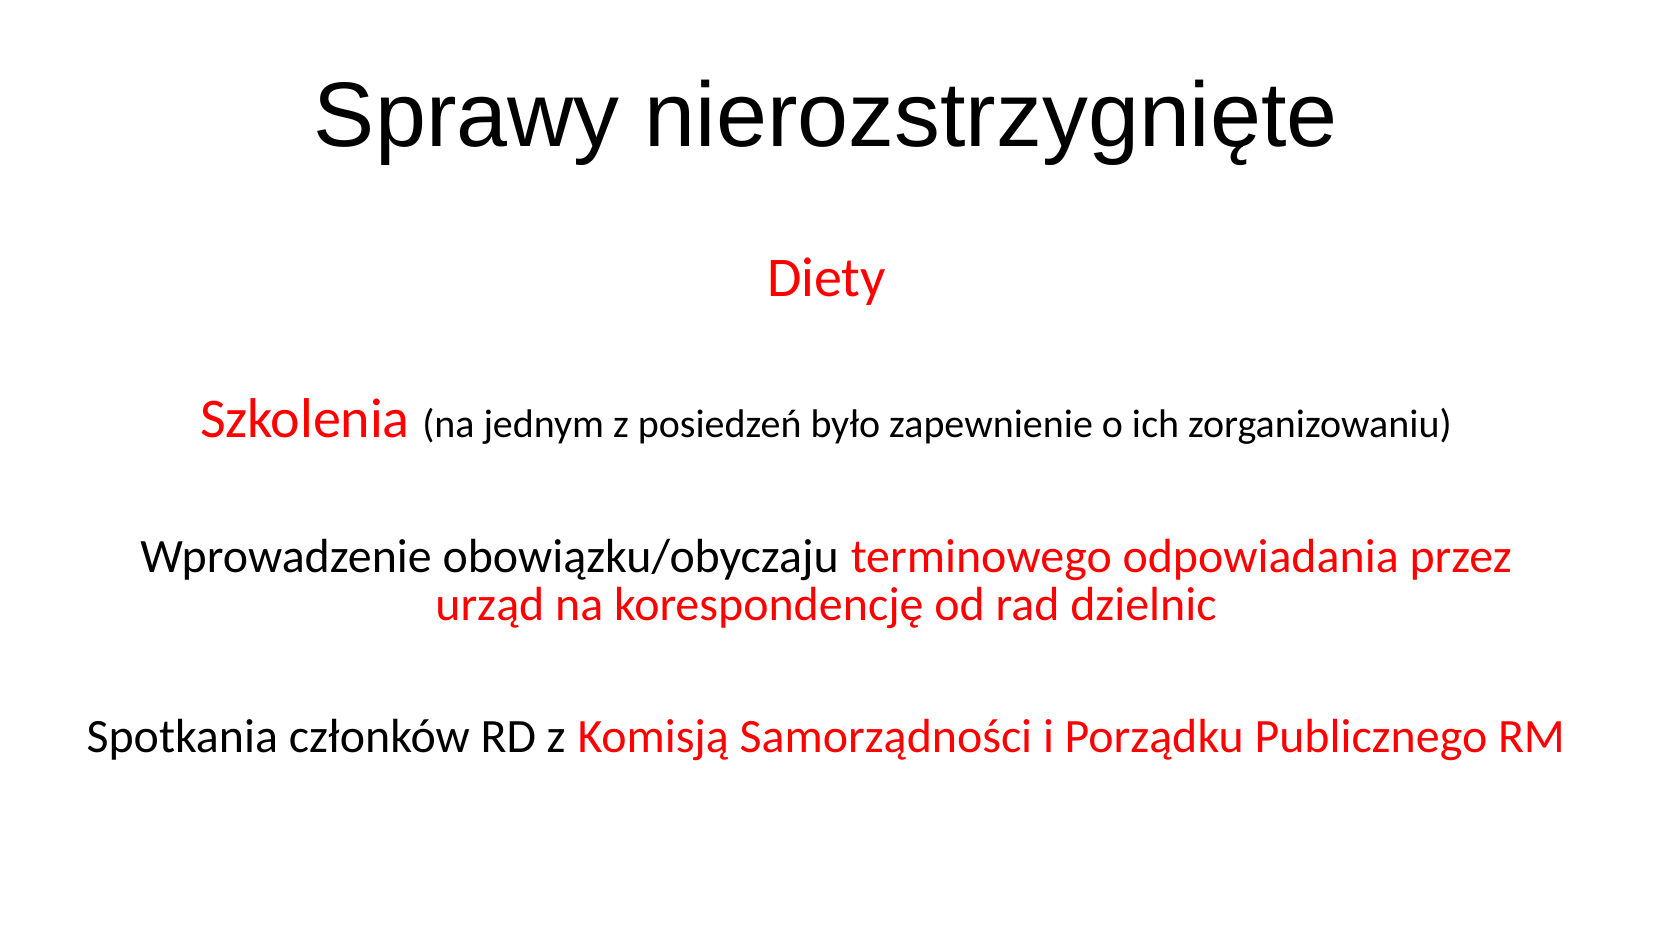

# Sprawy nierozstrzygnięte
Diety
Szkolenia (na jednym z posiedzeń było zapewnienie o ich zorganizowaniu)
Wprowadzenie obowiązku/obyczaju terminowego odpowiadania przez urząd na korespondencję od rad dzielnic
Spotkania członków RD z Komisją Samorządności i Porządku Publicznego RM